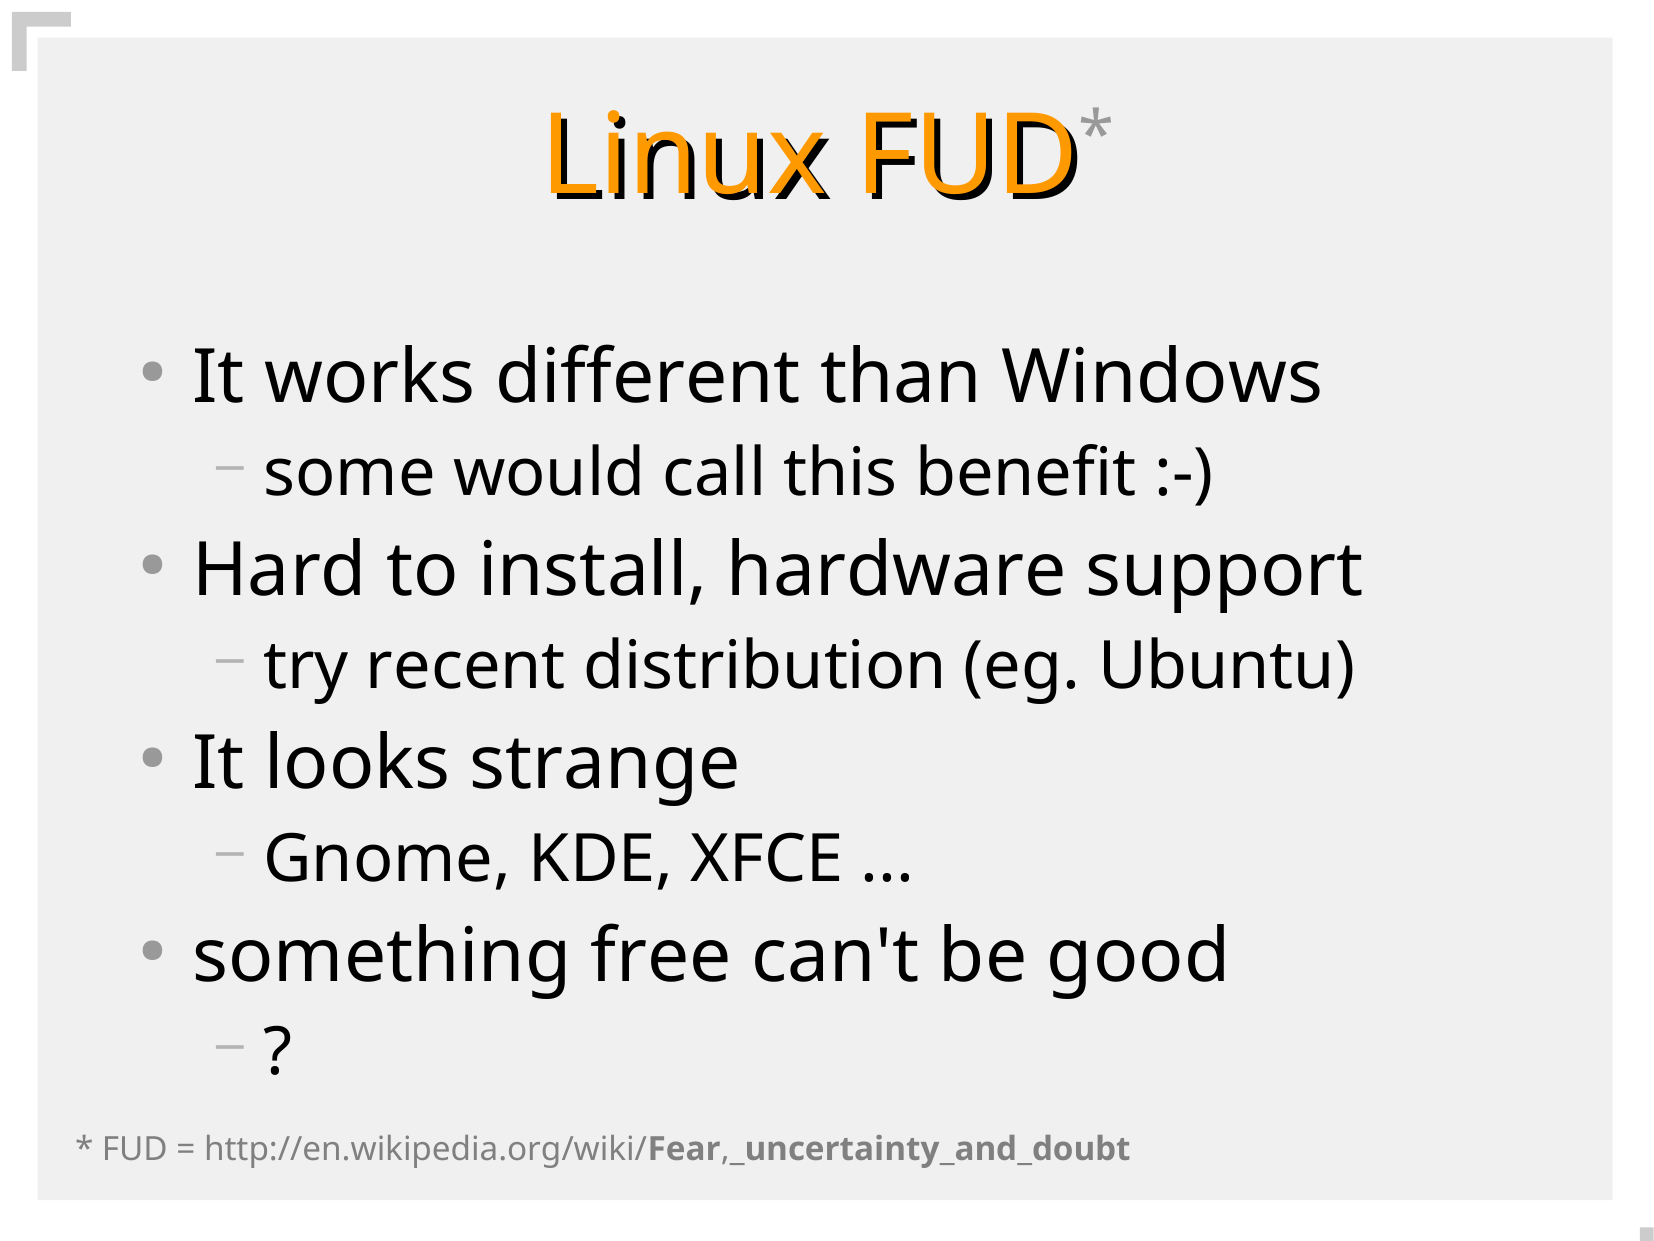

# Linux FUD*
It works different than Windows
some would call this benefit :-)
Hard to install, hardware support
try recent distribution (eg. Ubuntu)
It looks strange
Gnome, KDE, XFCE ...
something free can't be good
?
* FUD = http://en.wikipedia.org/wiki/Fear,_uncertainty_and_doubt